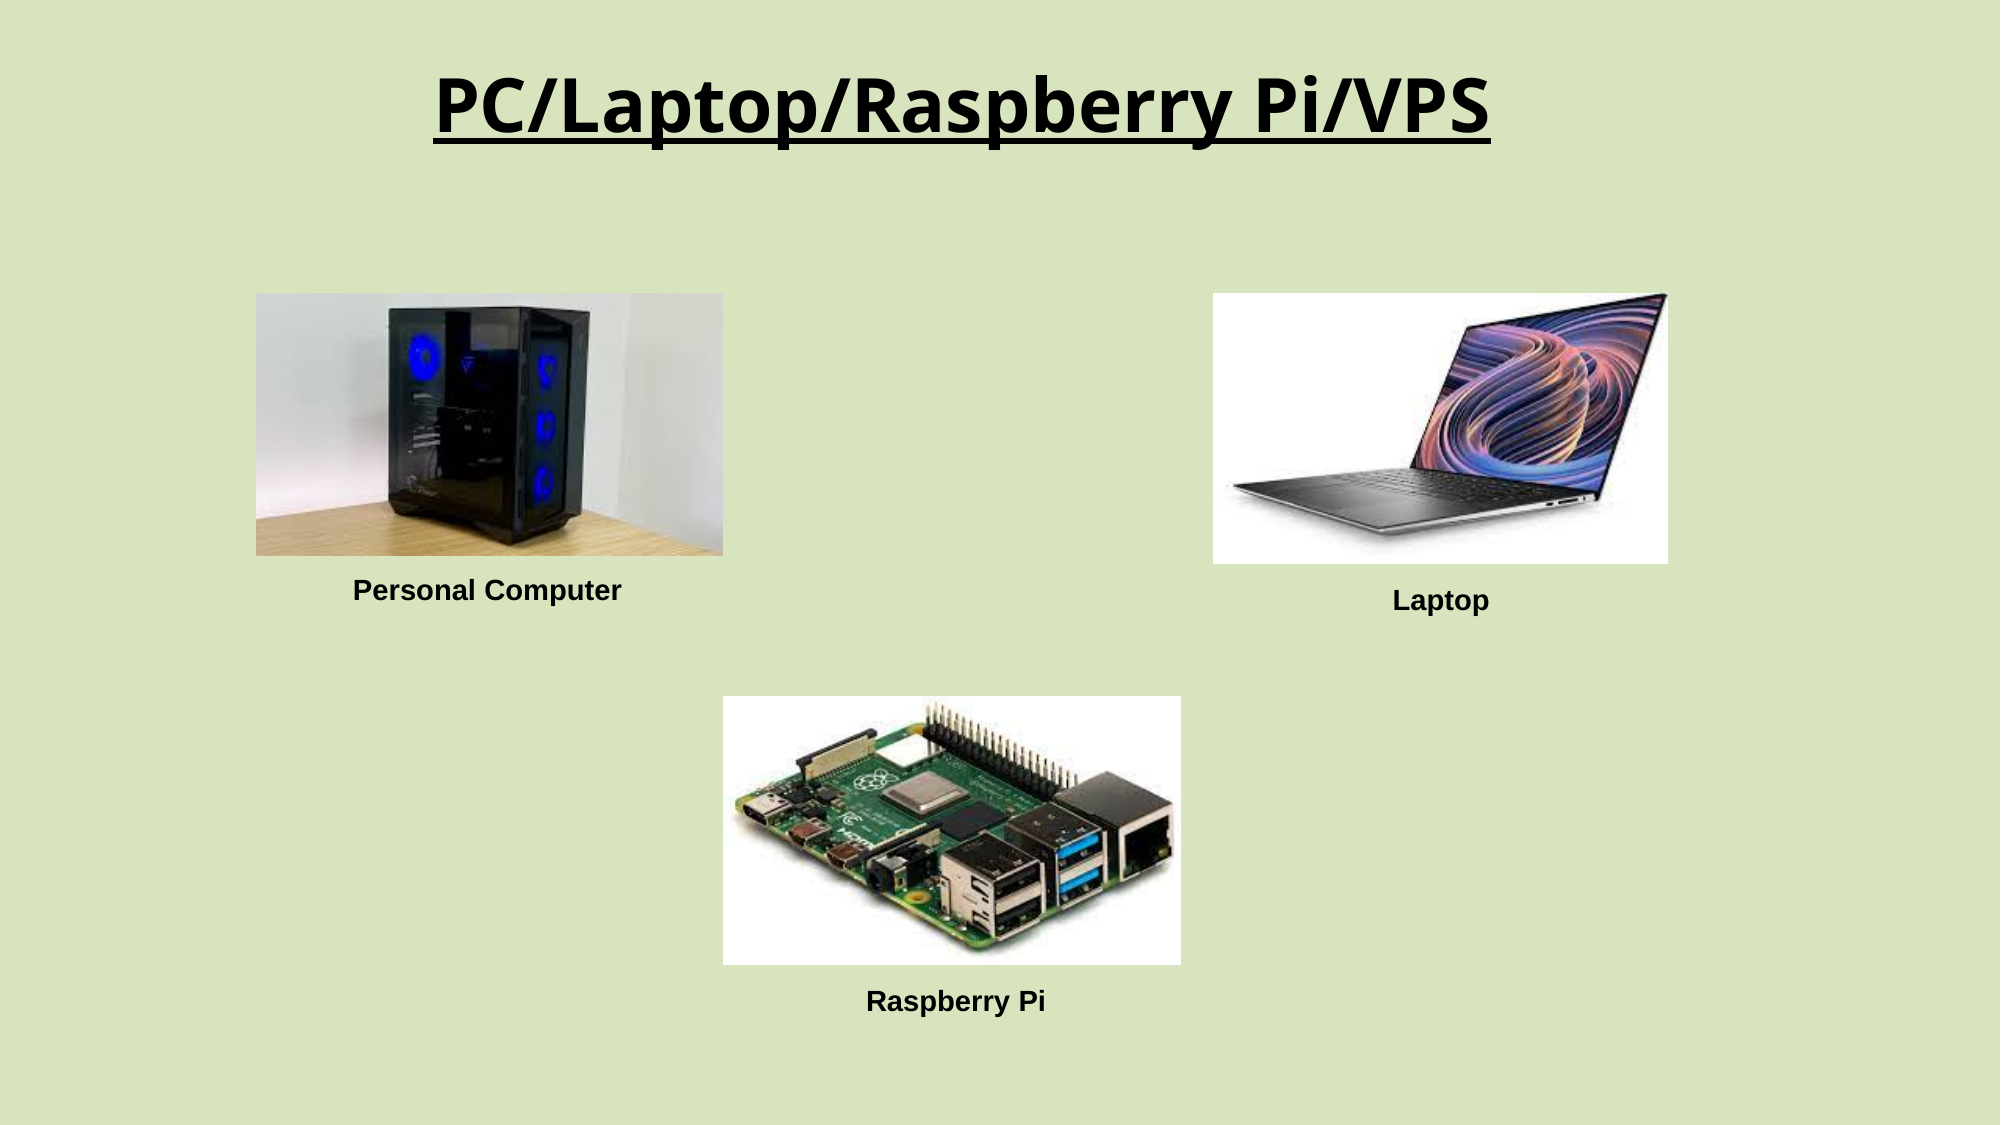

PC/Laptop/Raspberry Pi/VPS
Personal Computer
Laptop
Raspberry Pi